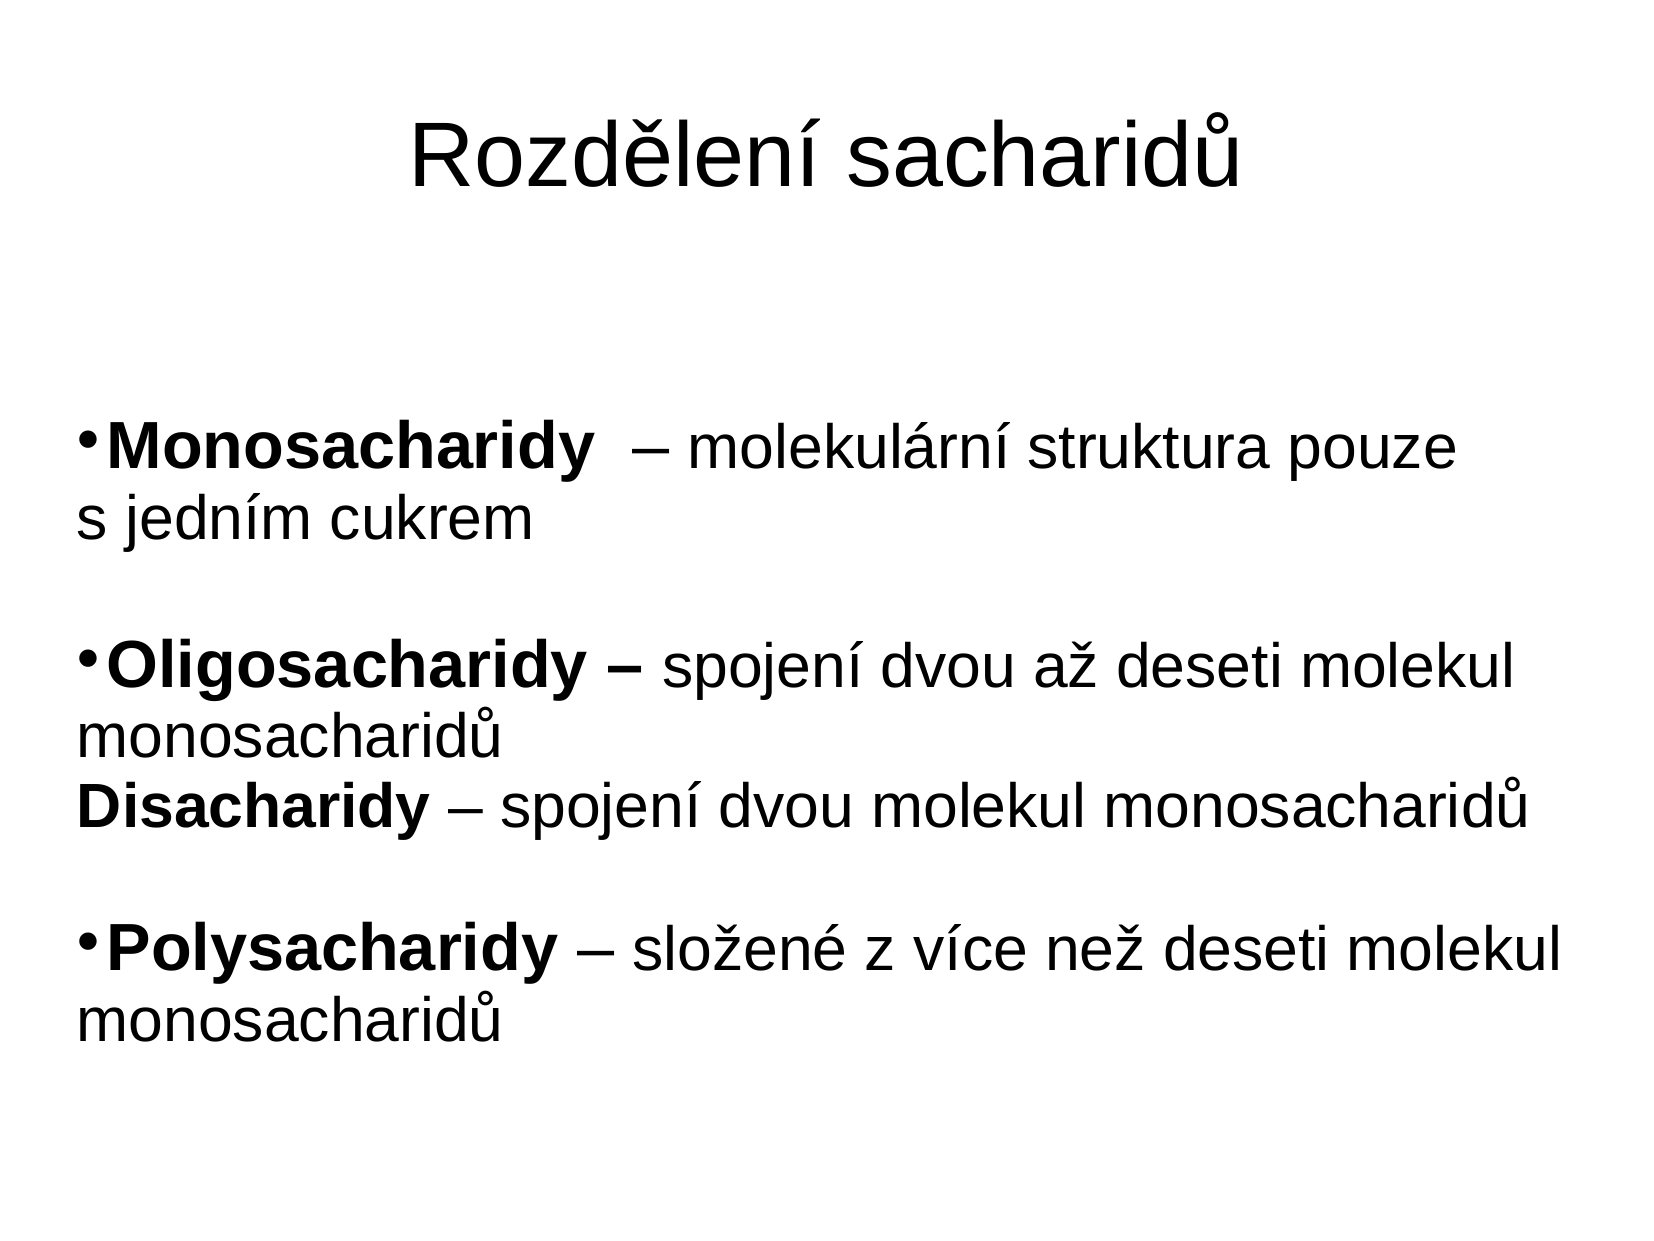

# Rozdělení sacharidů
Monosacharidy – molekulární struktura pouze s jedním cukrem
Oligosacharidy – spojení dvou až deseti molekul monosacharidů
Disacharidy – spojení dvou molekul monosacharidů
Polysacharidy – složené z více než deseti molekul monosacharidů